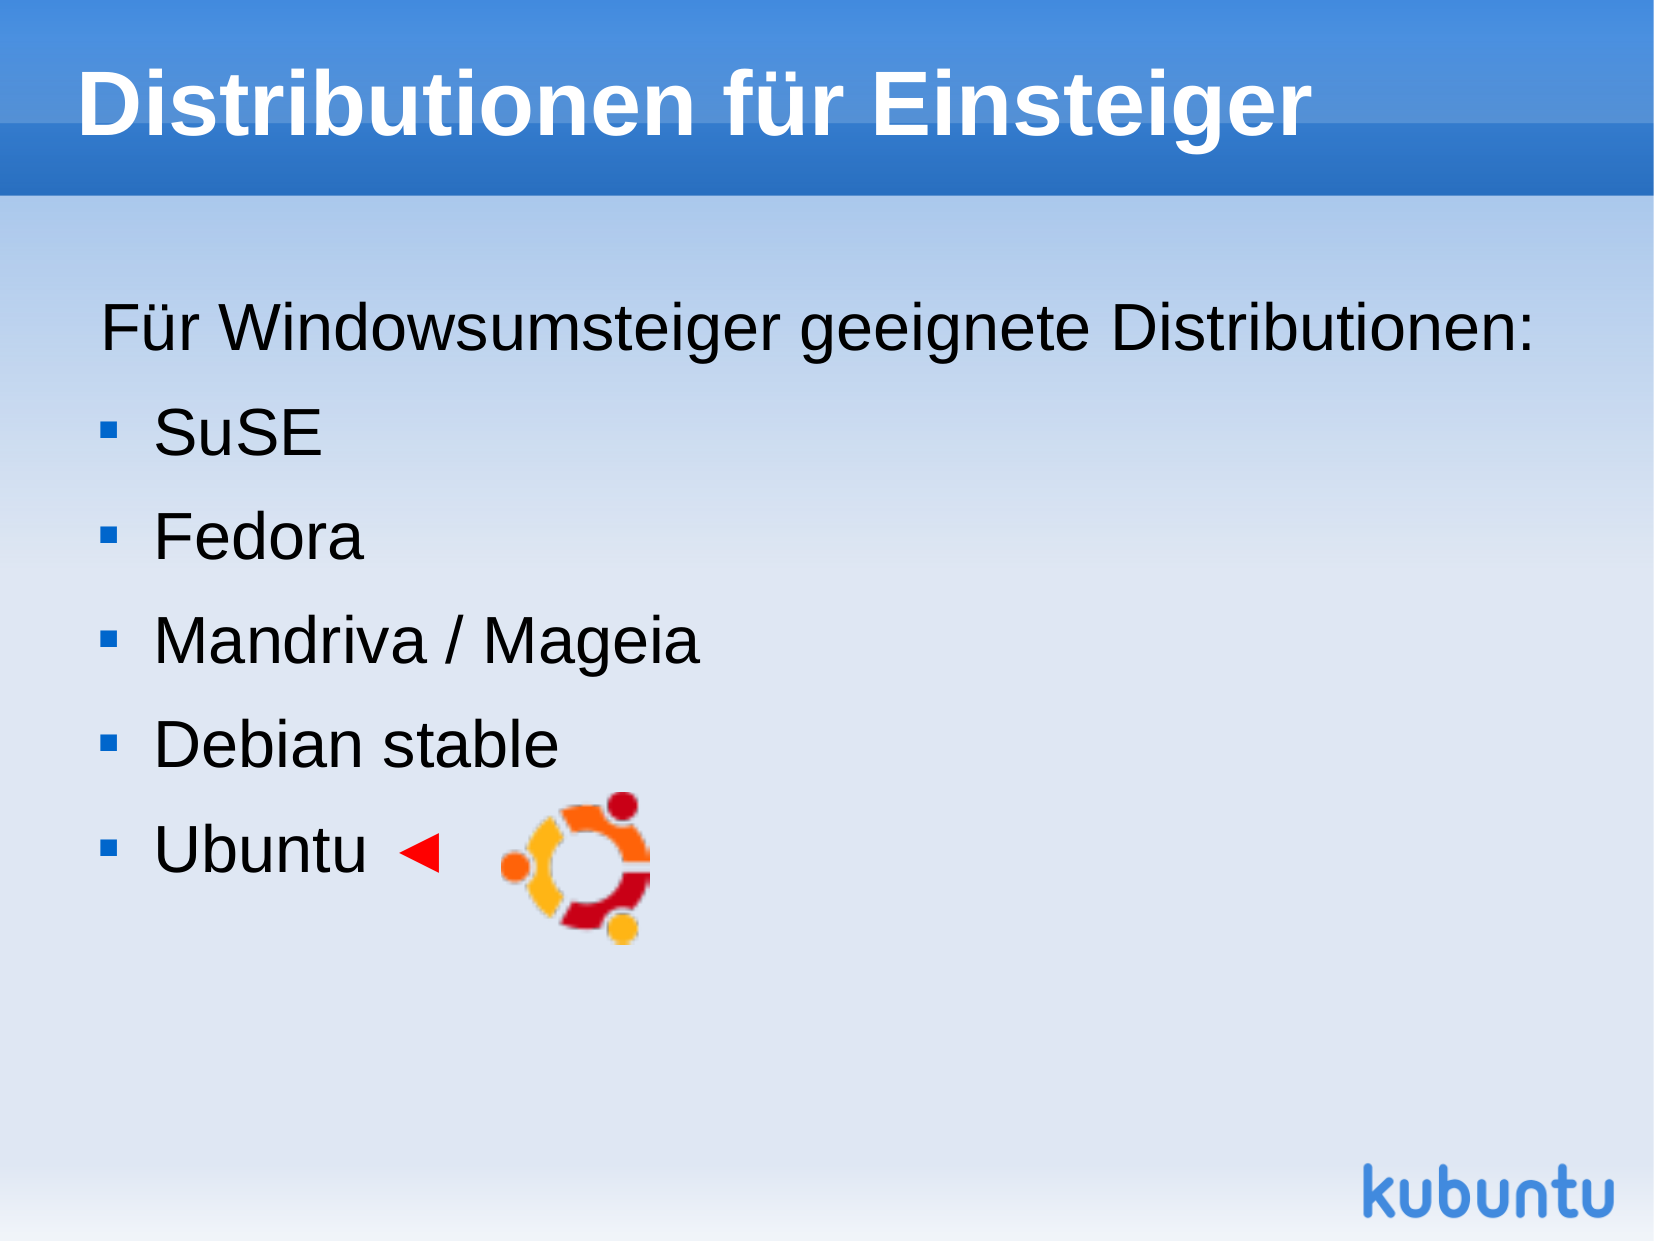

# Distributionen für Einsteiger
Für Windowsumsteiger geeignete Distributionen:
SuSE
Fedora
Mandriva / Mageia
Debian stable
Ubuntu ◄